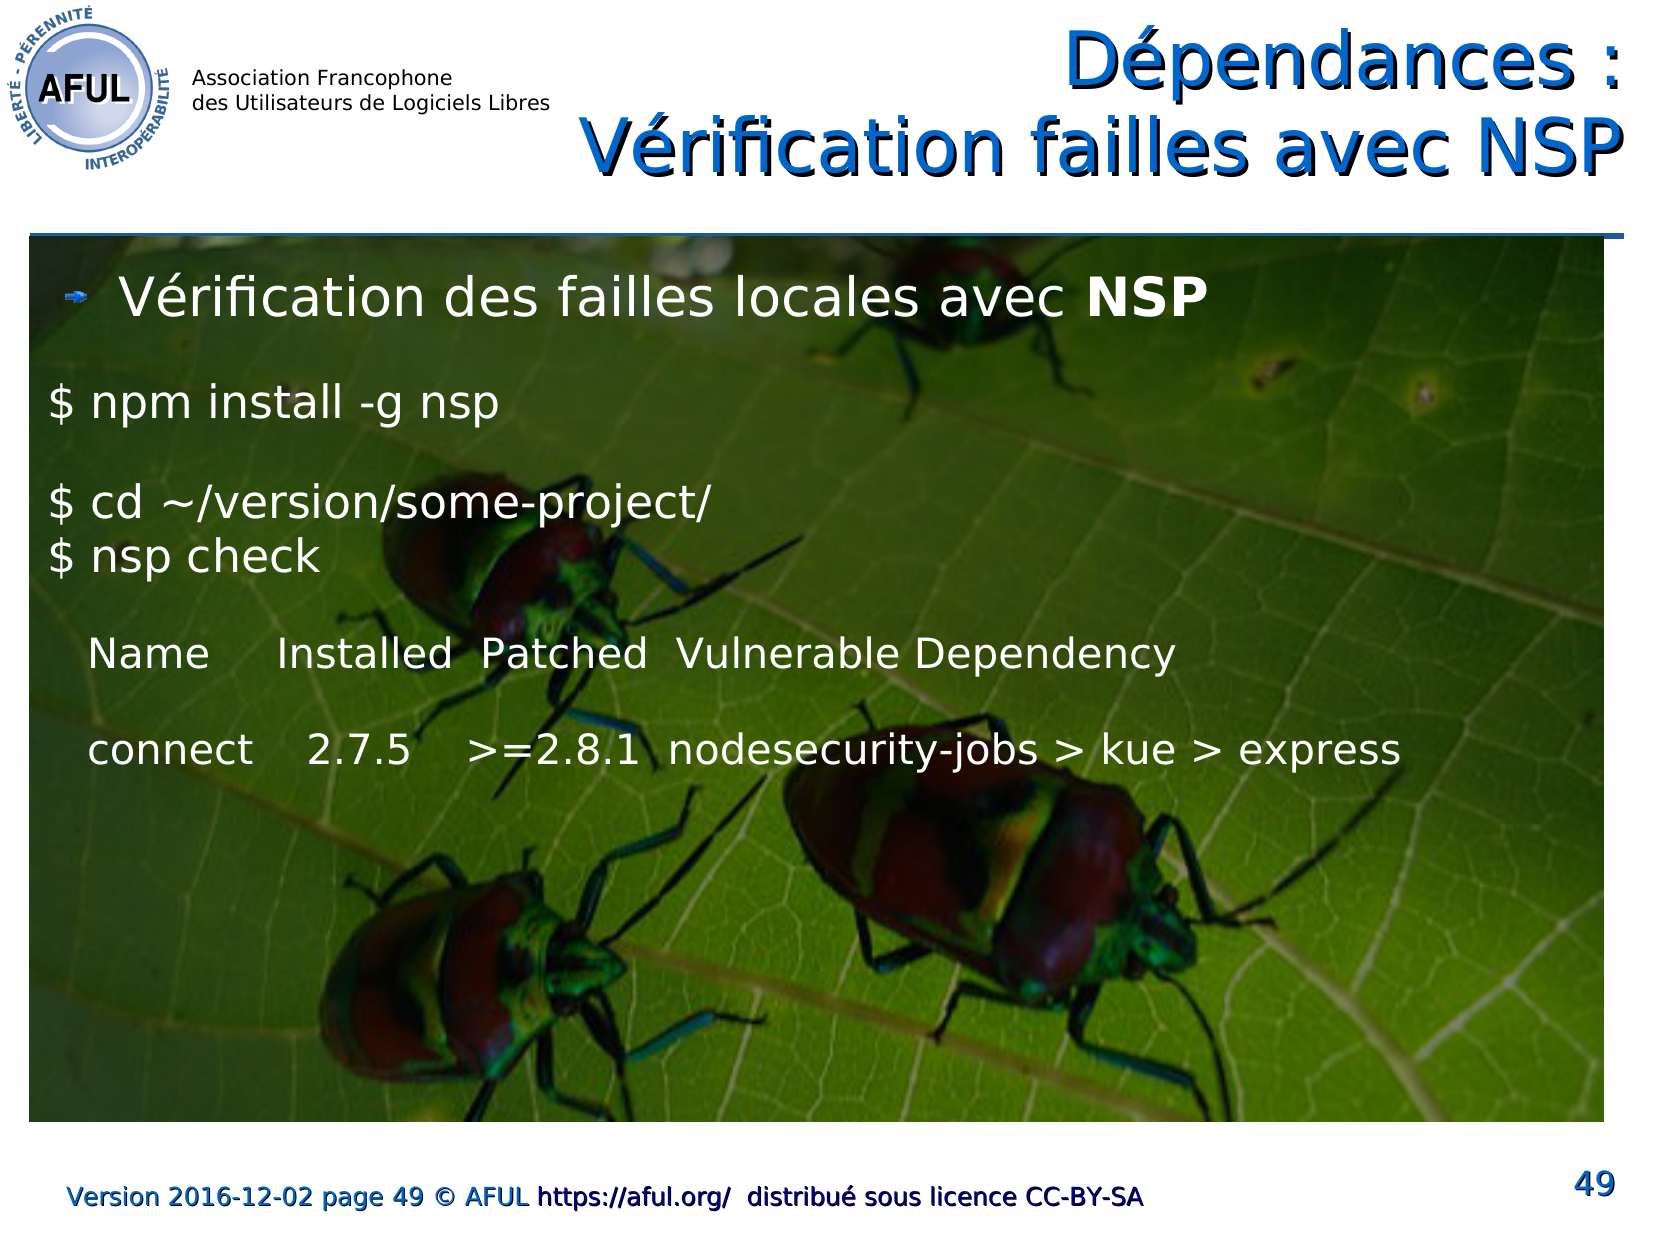

# Dépendances : Vérification failles avec NSP
Vérification des failles locales avec NSP
$ npm install -g nsp
$ cd ~/version/some-project/
$ nsp check
 Name Installed Patched Vulnerable Dependency
 connect 2.7.5 >=2.8.1 nodesecurity-jobs > kue > express